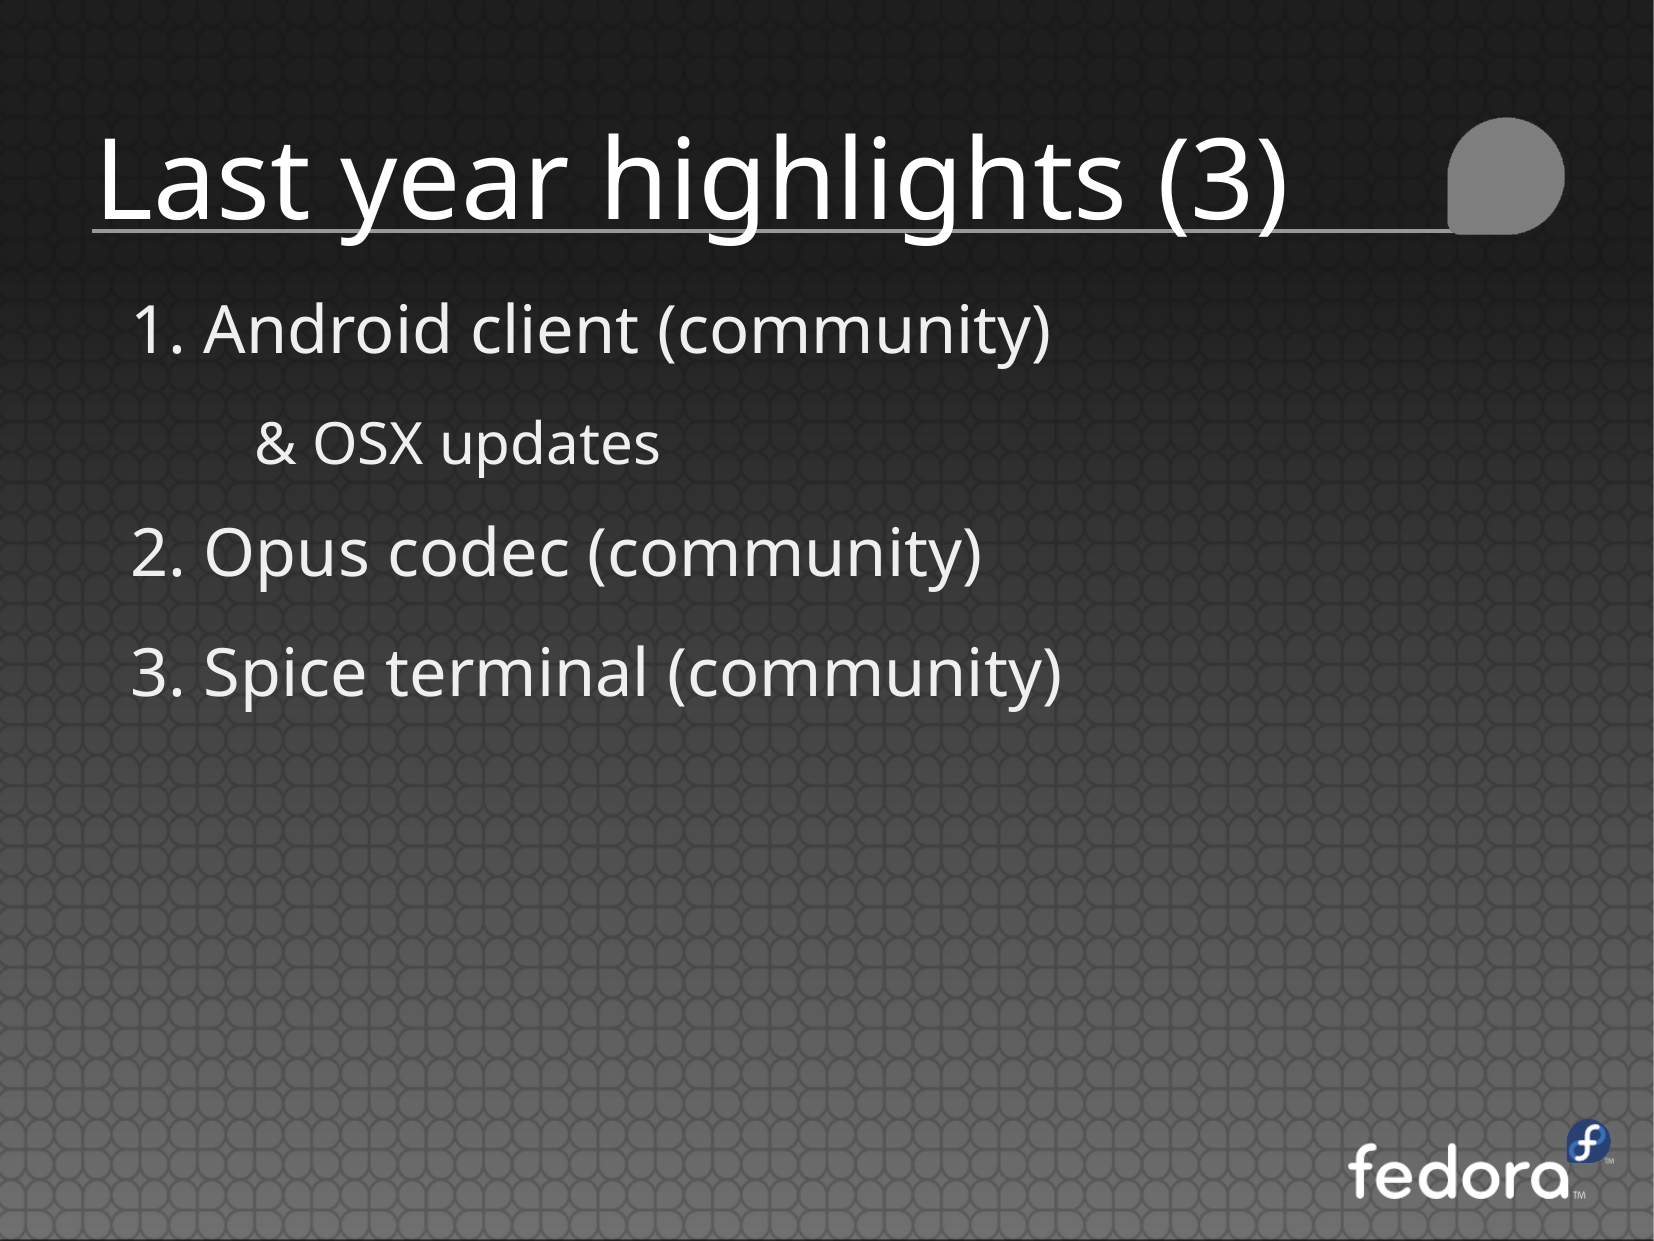

# Last year highlights (3)
 Android client (community)
& OSX updates
 Opus codec (community)
 Spice terminal (community)